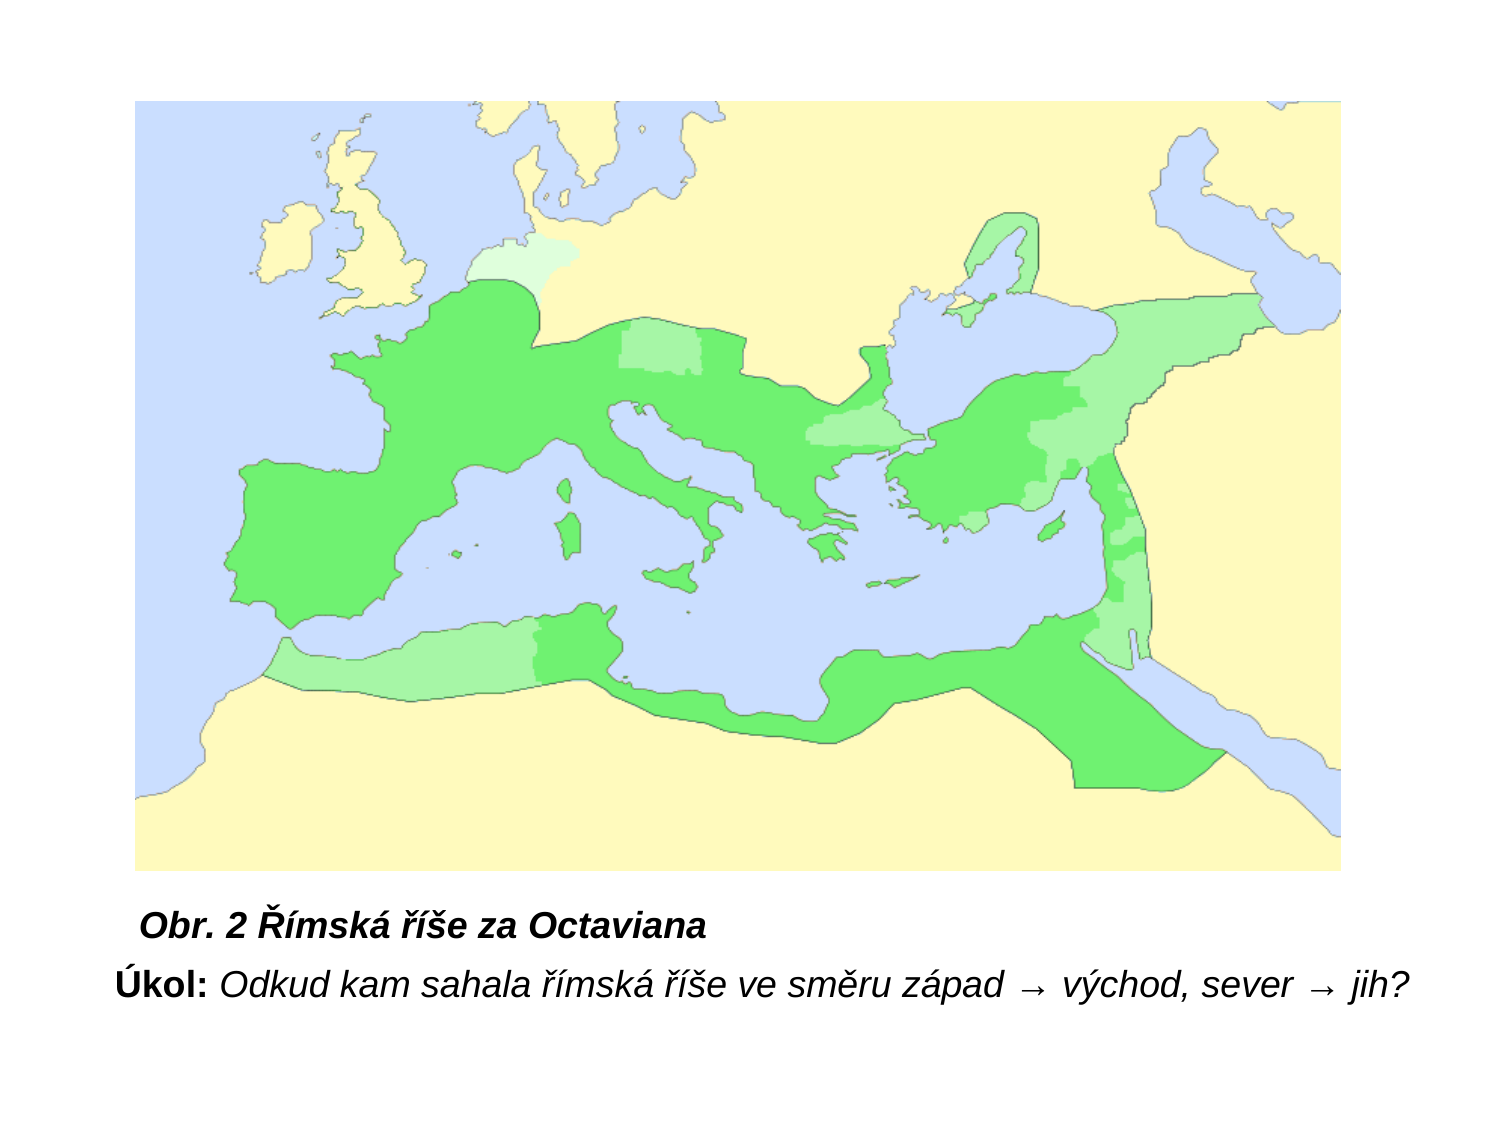

Obr. 2 Římská říše za Octaviana
Úkol: Odkud kam sahala římská říše ve směru západ → východ, sever → jih?